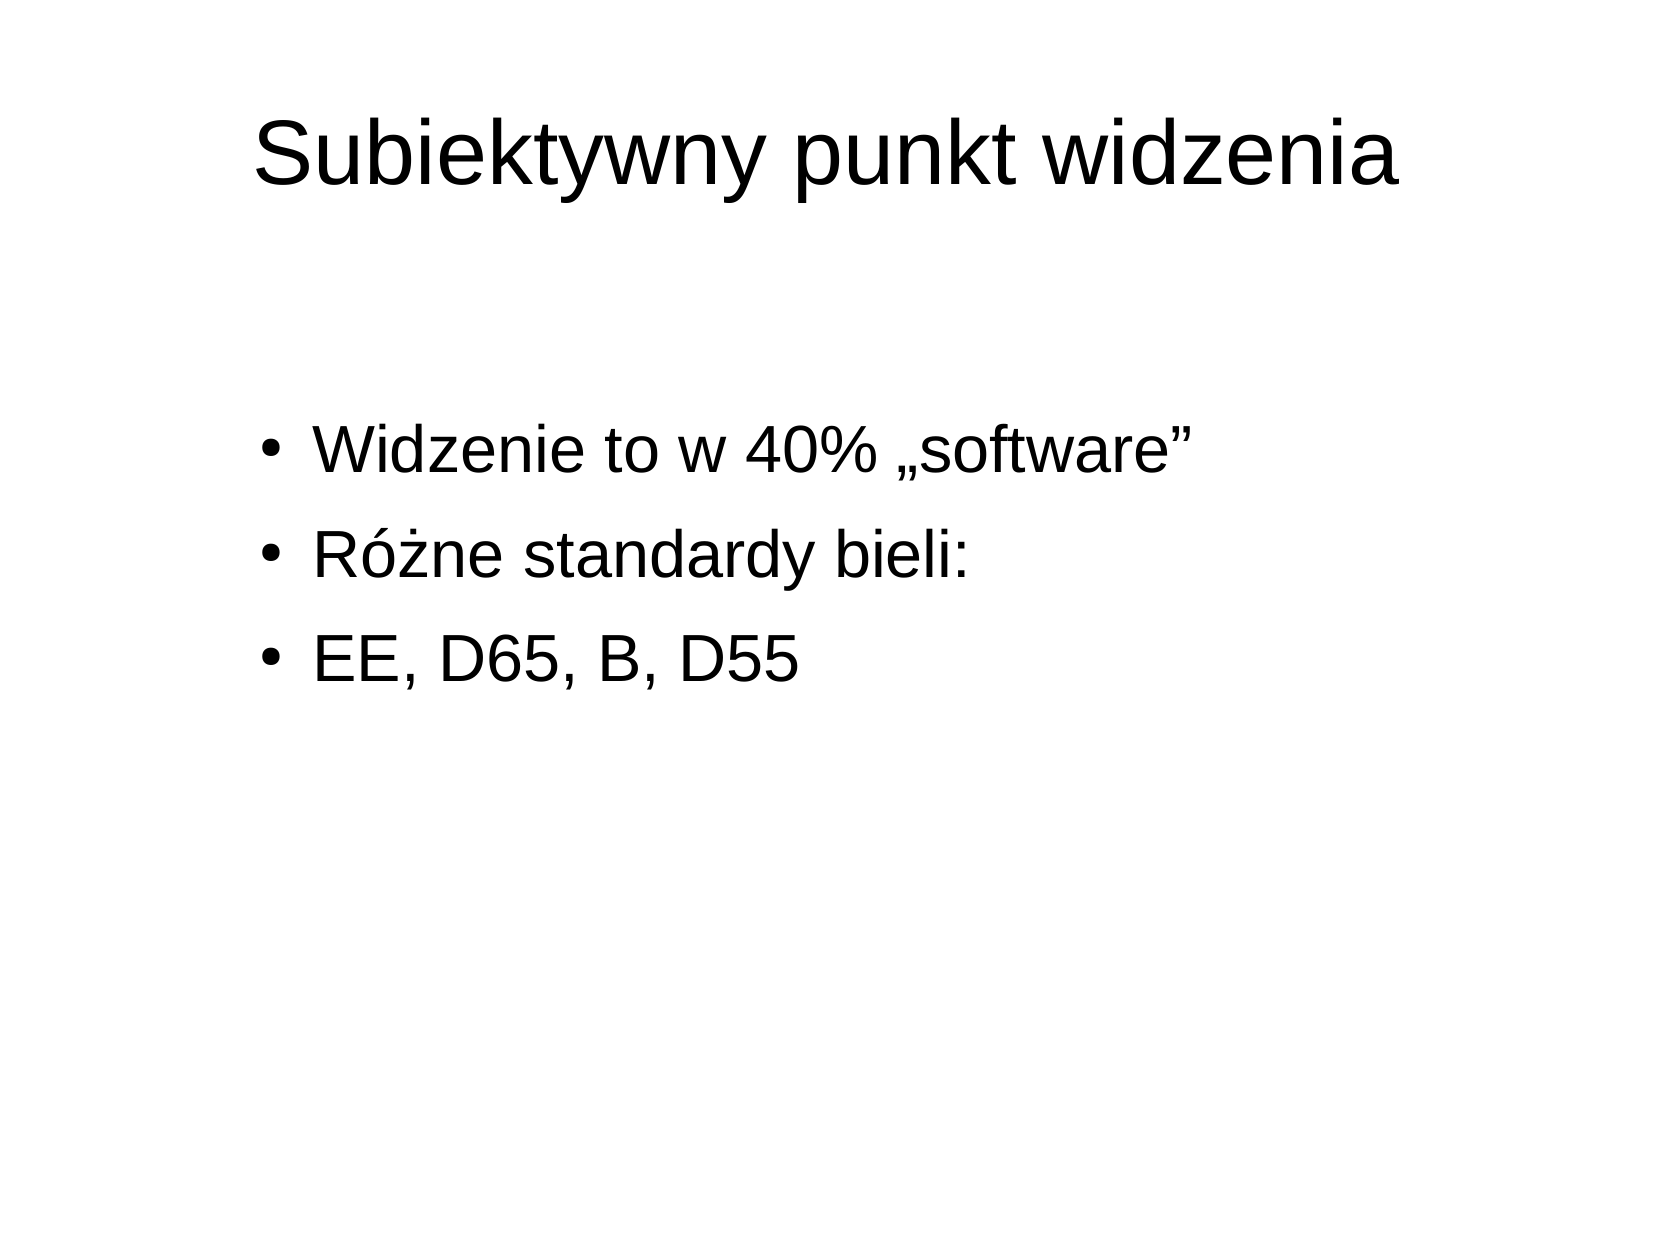

# Subiektywny punkt widzenia
Widzenie to w 40% „software”
Różne standardy bieli:
EE, D65, B, D55